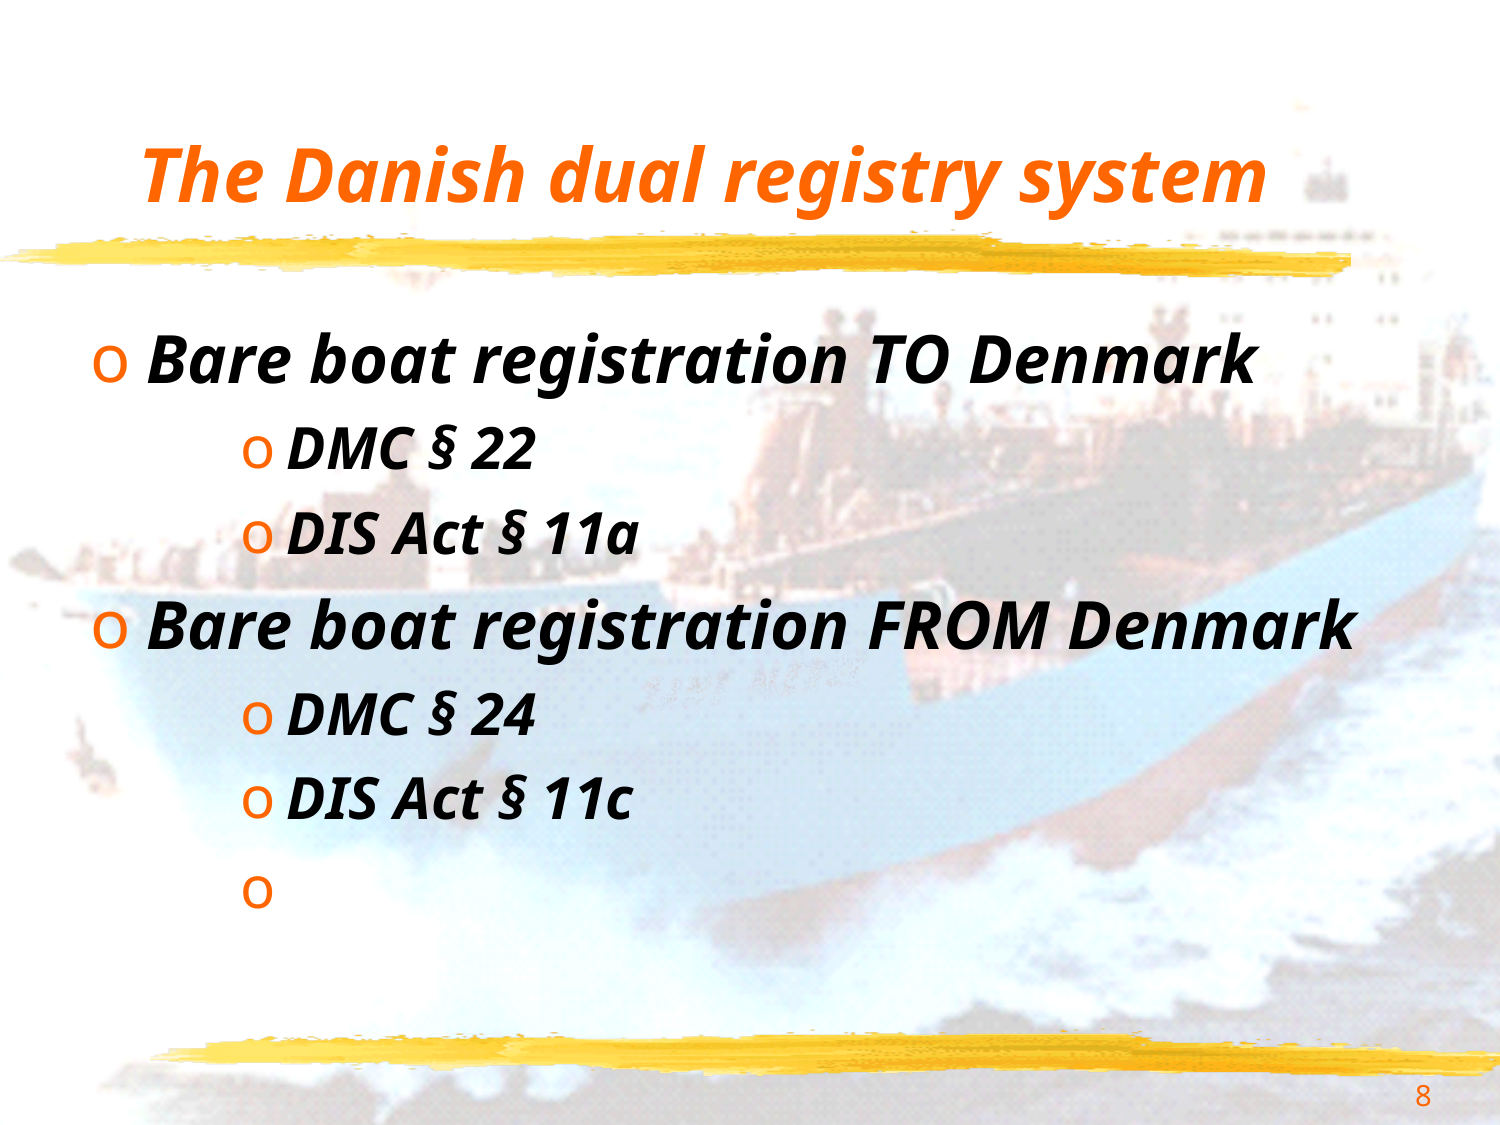

# The Danish dual registry system
Bare boat registration TO Denmark
DMC § 22
DIS Act § 11a
Bare boat registration FROM Denmark
DMC § 24
DIS Act § 11c